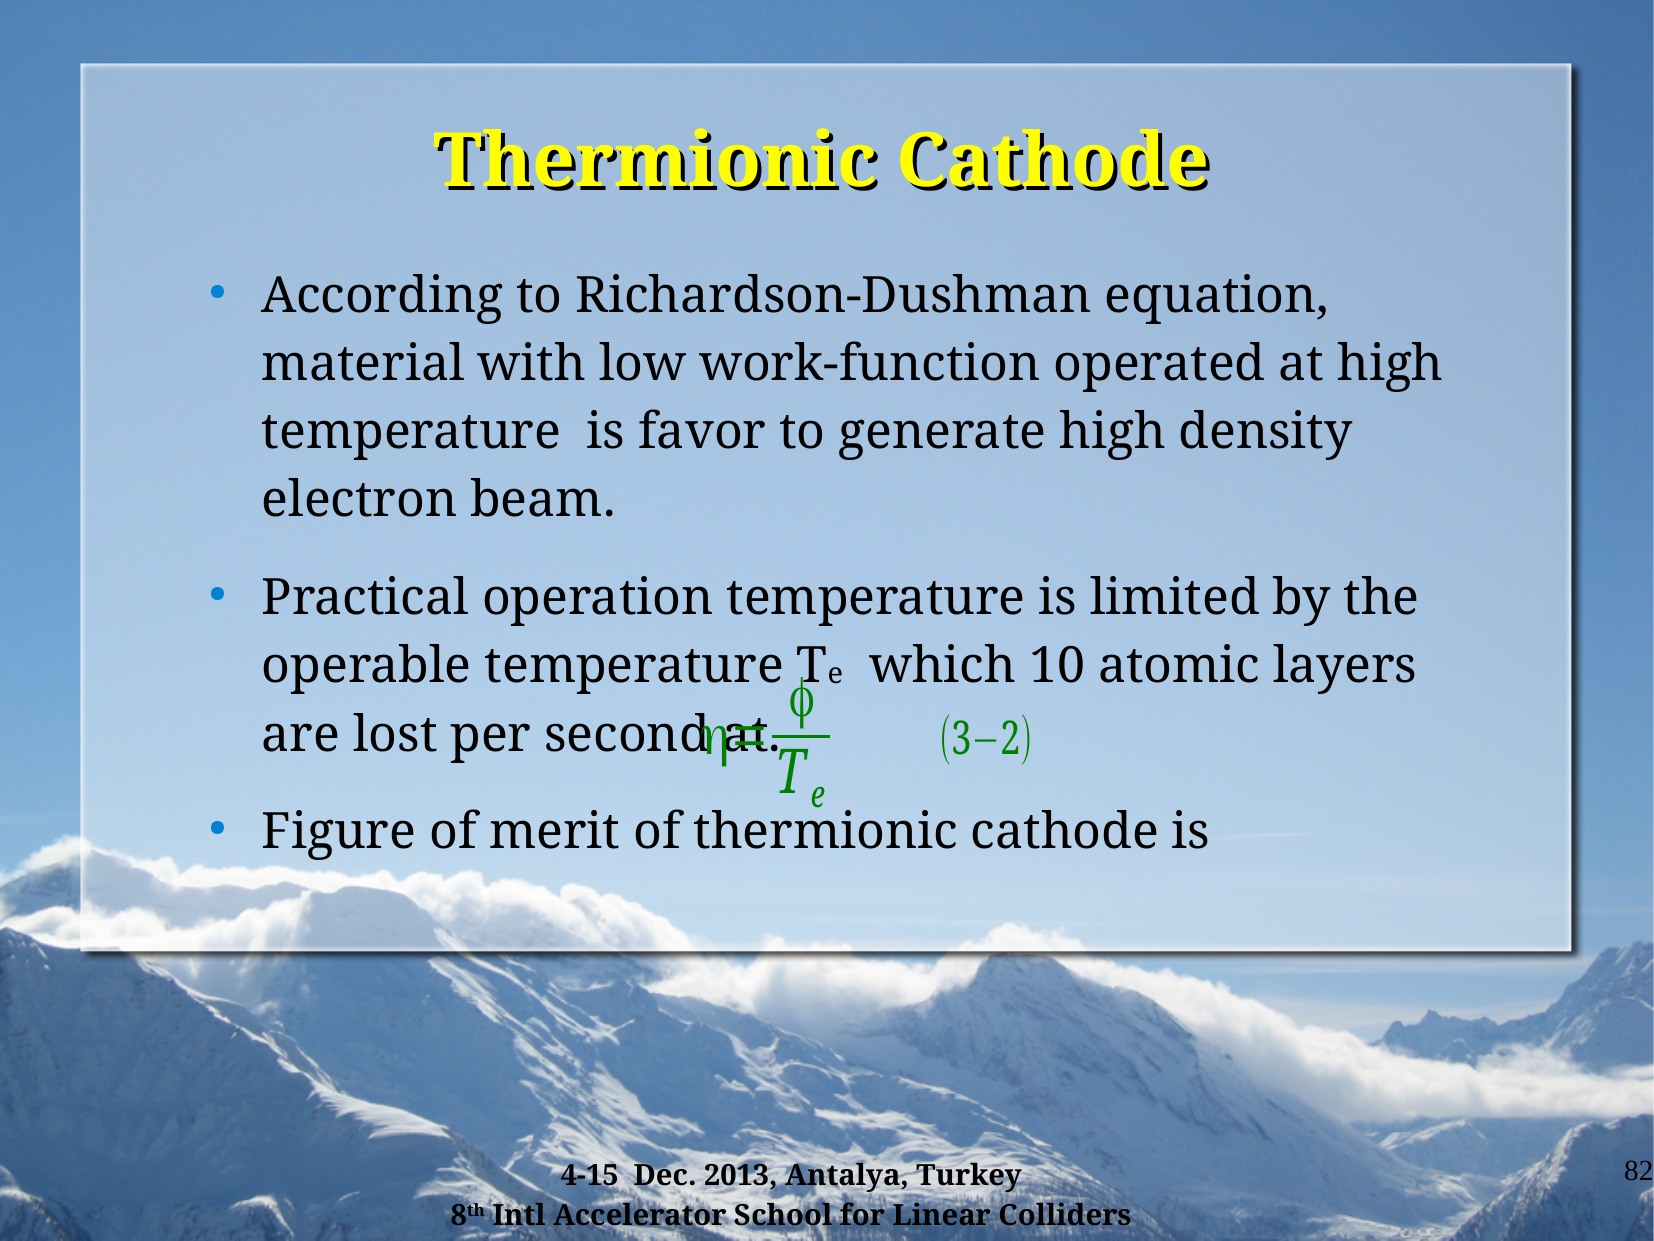

# Thermionic Cathode
According to Richardson-Dushman equation, material with low work-function operated at high temperature is favor to generate high density electron beam.
Practical operation temperature is limited by the operable temperature Te which 10 atomic layers are lost per second at.
Figure of merit of thermionic cathode is
82